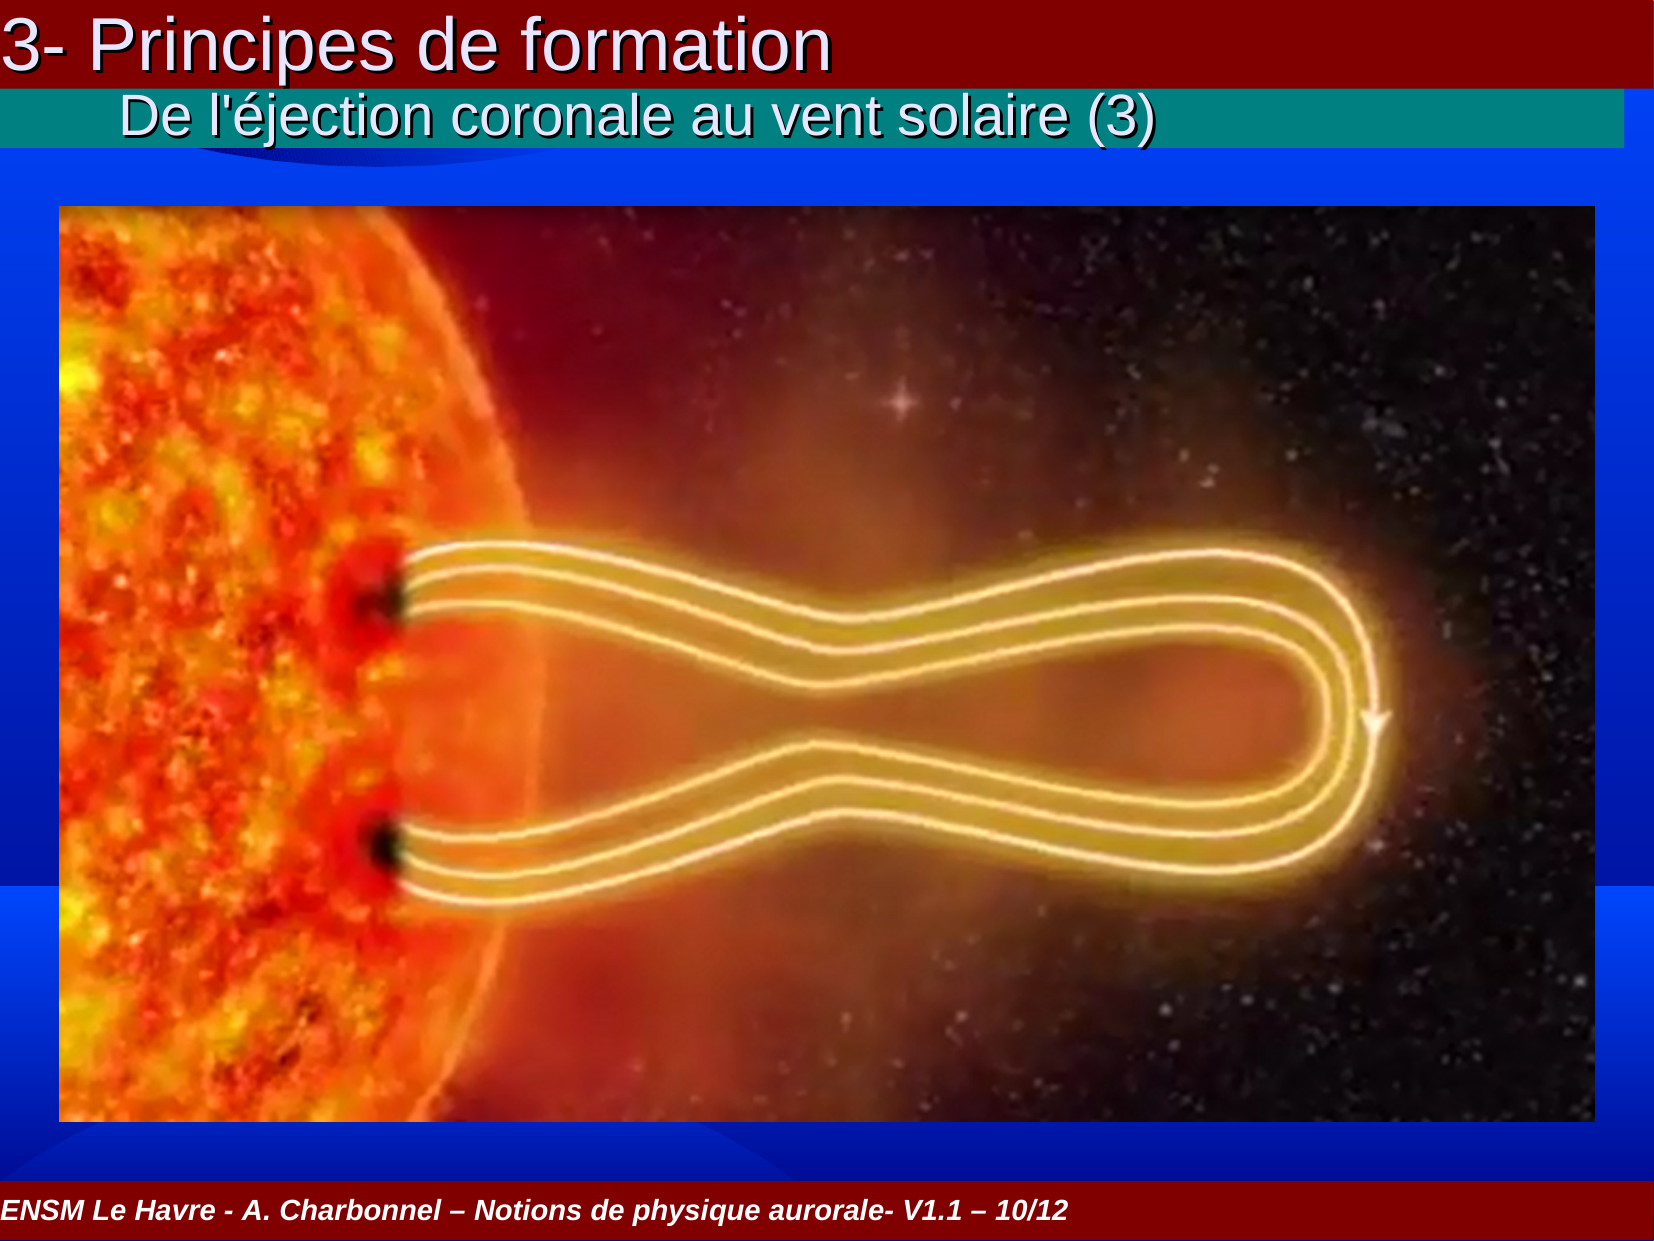

3- Principes de formation
# De l'éjection coronale au vent solaire (3)
ENSM Le Havre - A. Charbonnel – Notions de physique aurorale- V1.1 – 10/12